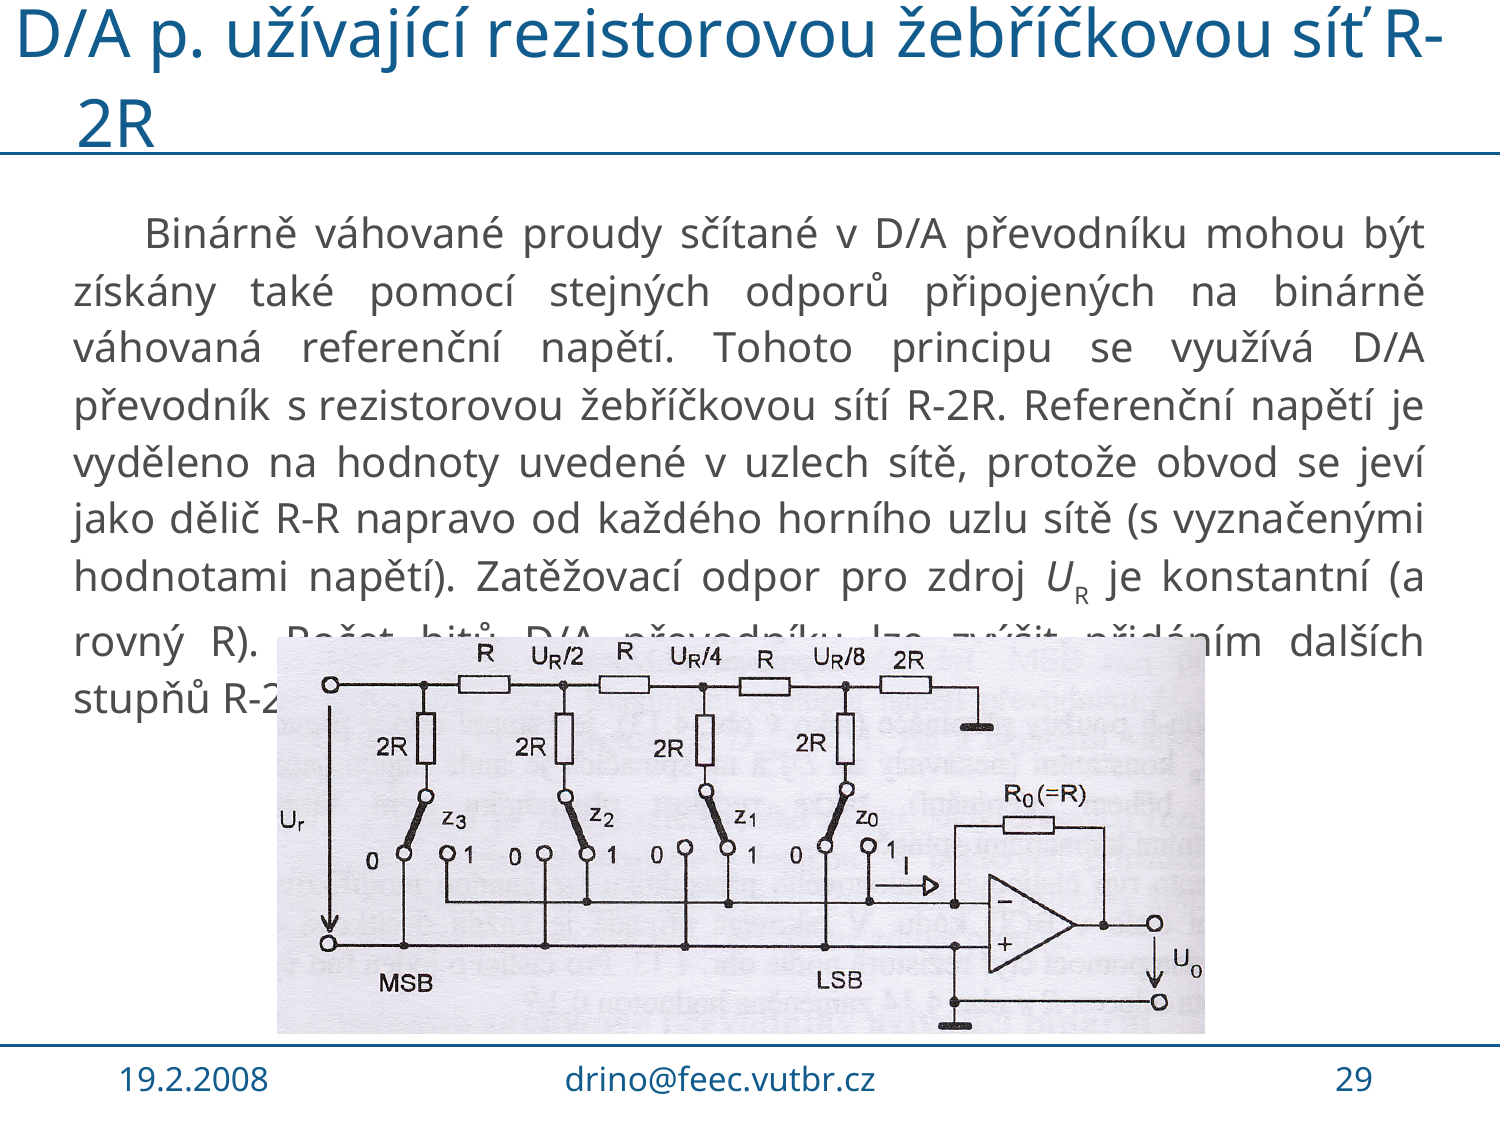

# D/A p. užívající rezistorovou žebříčkovou síť R-2R
Binárně váhované proudy sčítané v D/A převodníku mohou být získány také pomocí stejných odporů připojených na binárně váhovaná referenční napětí. Tohoto principu se využívá D/A převodník s rezistorovou žebříčkovou sítí R-2R. Referenční napětí je vyděleno na hodnoty uvedené v uzlech sítě, protože obvod se jeví jako dělič R-R napravo od každého horního uzlu sítě (s vyznačenými hodnotami napětí). Zatěžovací odpor pro zdroj UR je konstantní (a rovný R). Počet bitů D/A převodníku lze zvýšit přidáním dalších stupňů R-2R.
19.2.2008
drino@feec.vutbr.cz